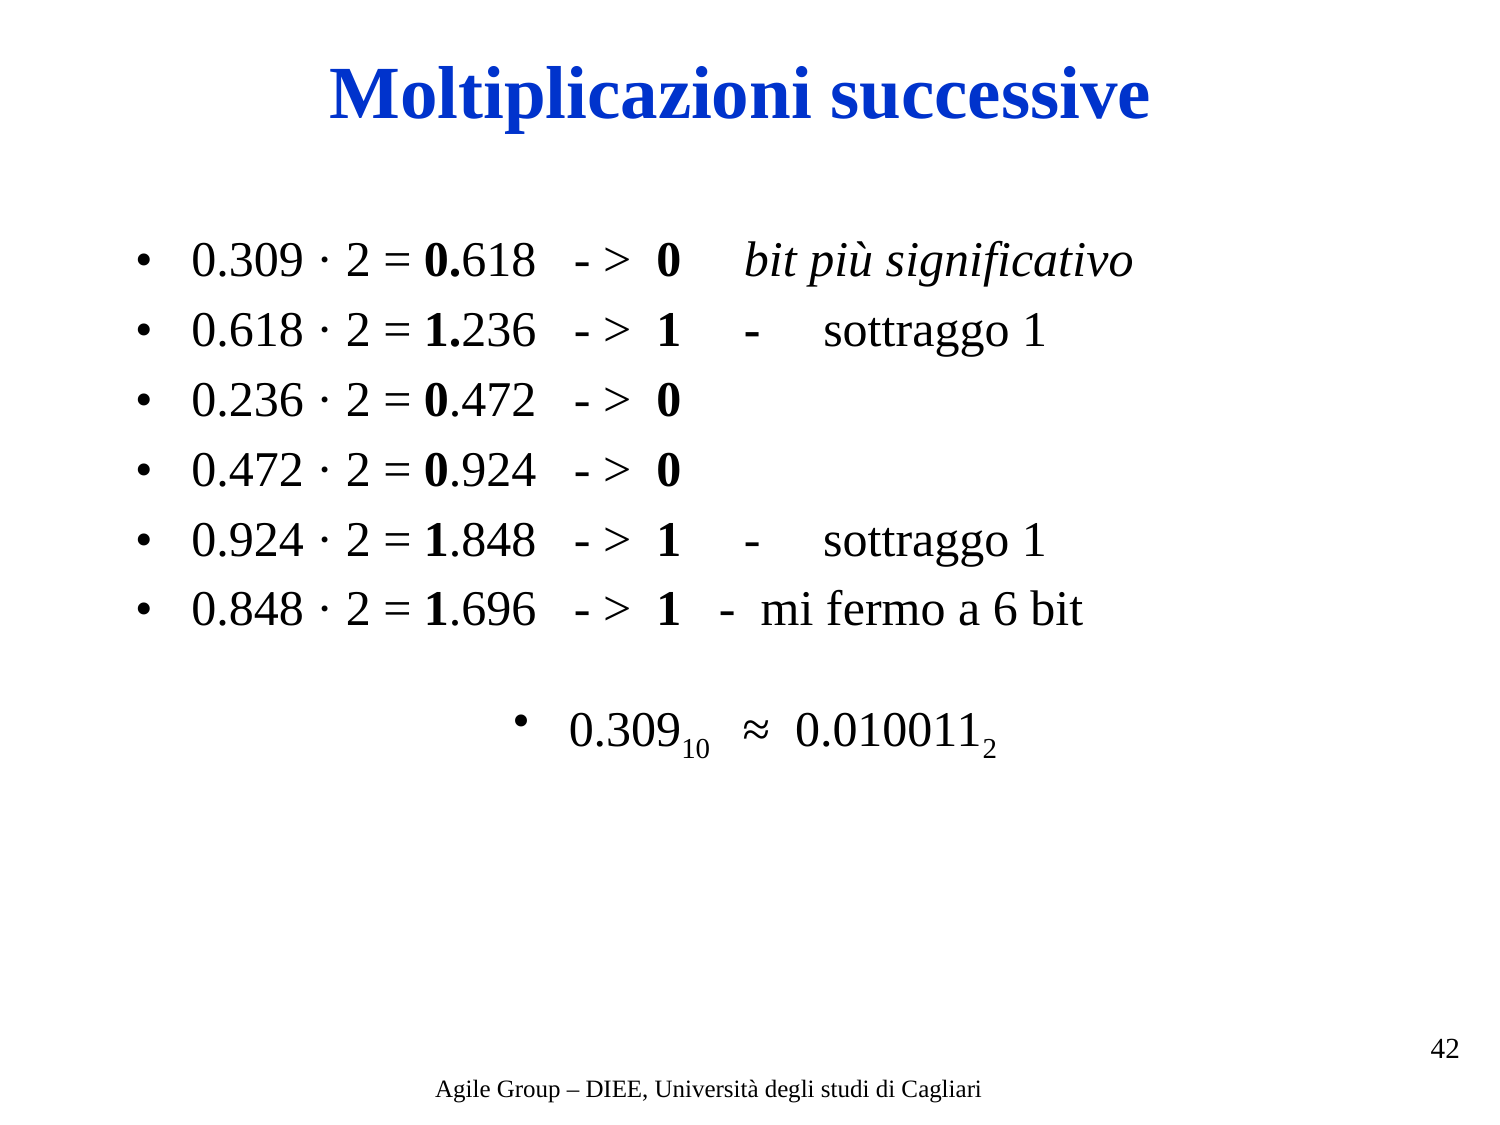

# Moltiplicazioni successive
0.309 · 2 = 0.618 - > 0 bit più significativo
0.618 · 2 = 1.236 - > 1 - sottraggo 1
0.236 · 2 = 0.472 - > 0
0.472 · 2 = 0.924 - > 0
0.924 · 2 = 1.848 - > 1 - sottraggo 1
0.848 · 2 = 1.696 - > 1 	 - mi fermo a 6 bit
0.30910 ≈ 0.0100112
42